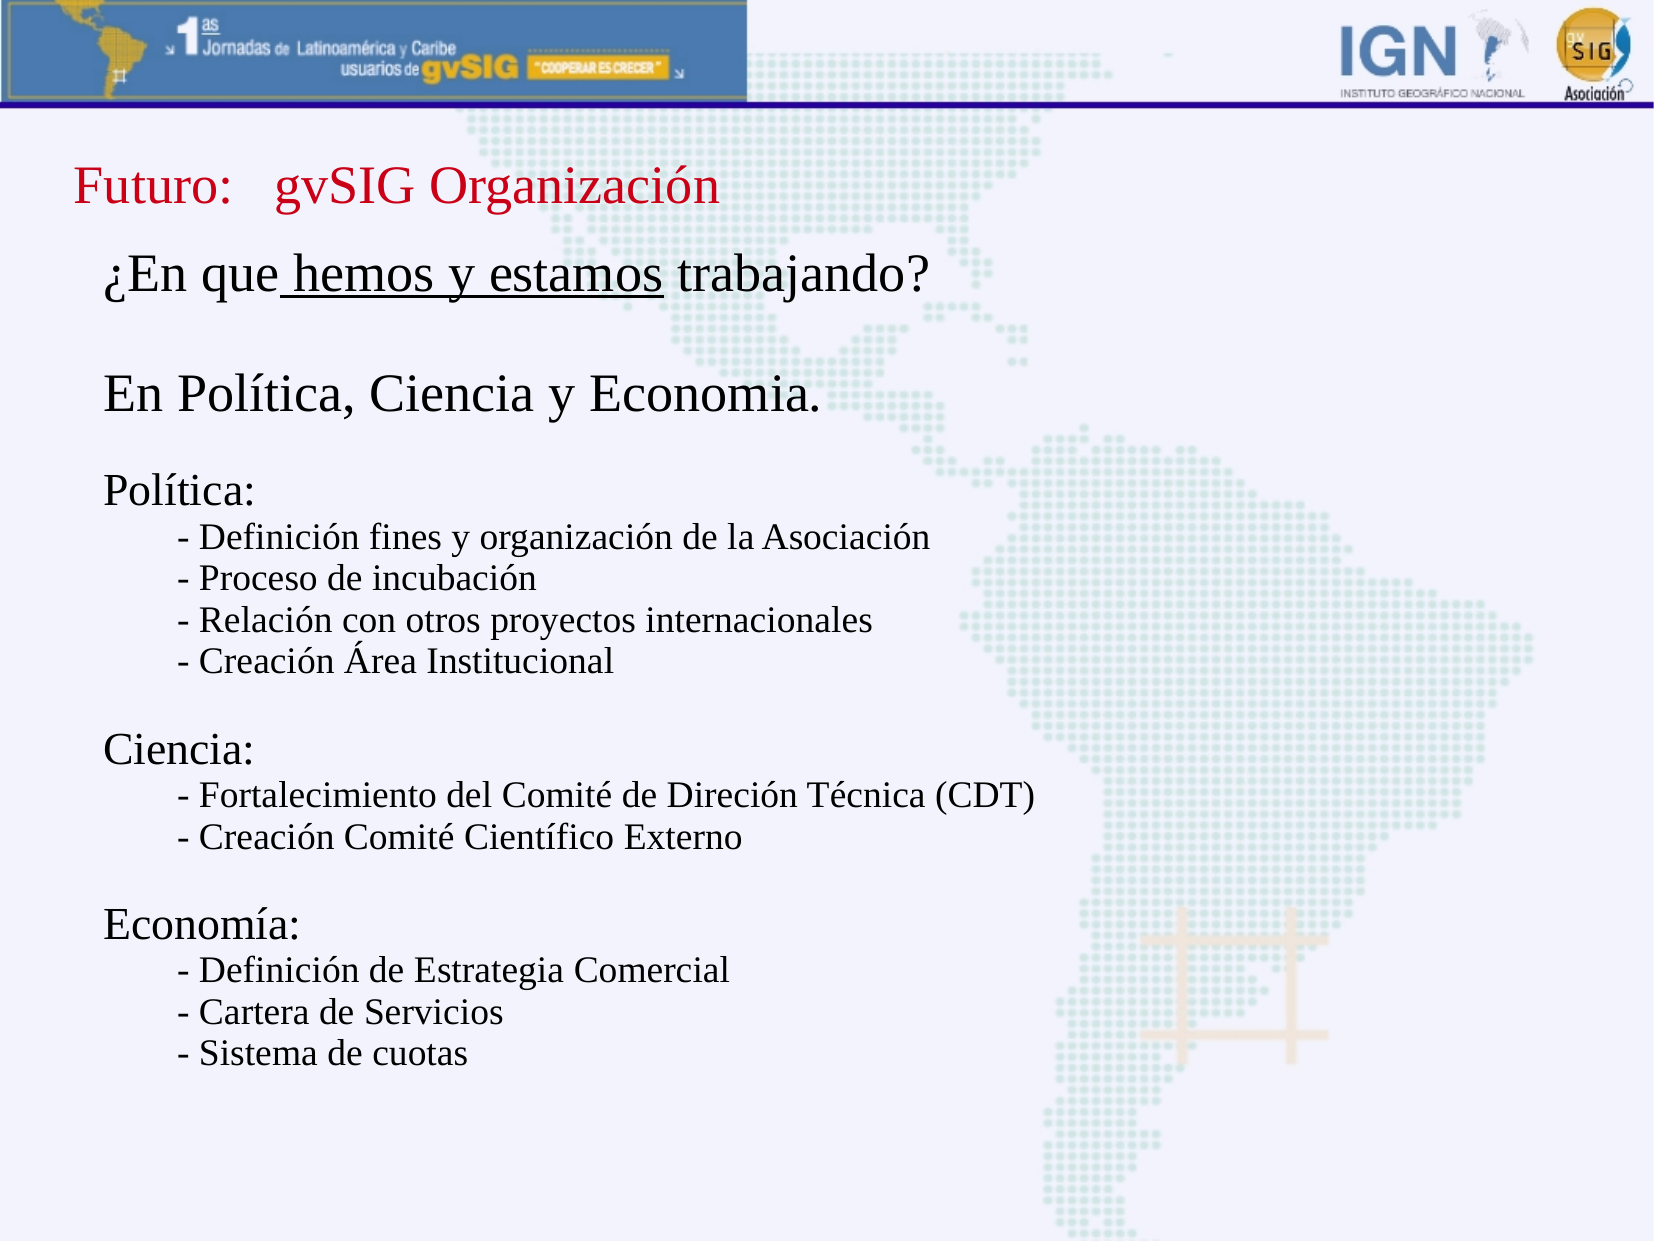

Futuro: gvSIG Organización
¿En que hemos y estamos trabajando?
En Política, Ciencia y Economia.
Política:
	- Definición fines y organización de la Asociación
	- Proceso de incubación
	- Relación con otros proyectos internacionales
	- Creación Área Institucional
Ciencia:
	- Fortalecimiento del Comité de Direción Técnica (CDT)
	- Creación Comité Científico Externo
Economía:
	- Definición de Estrategia Comercial
	- Cartera de Servicios
	- Sistema de cuotas